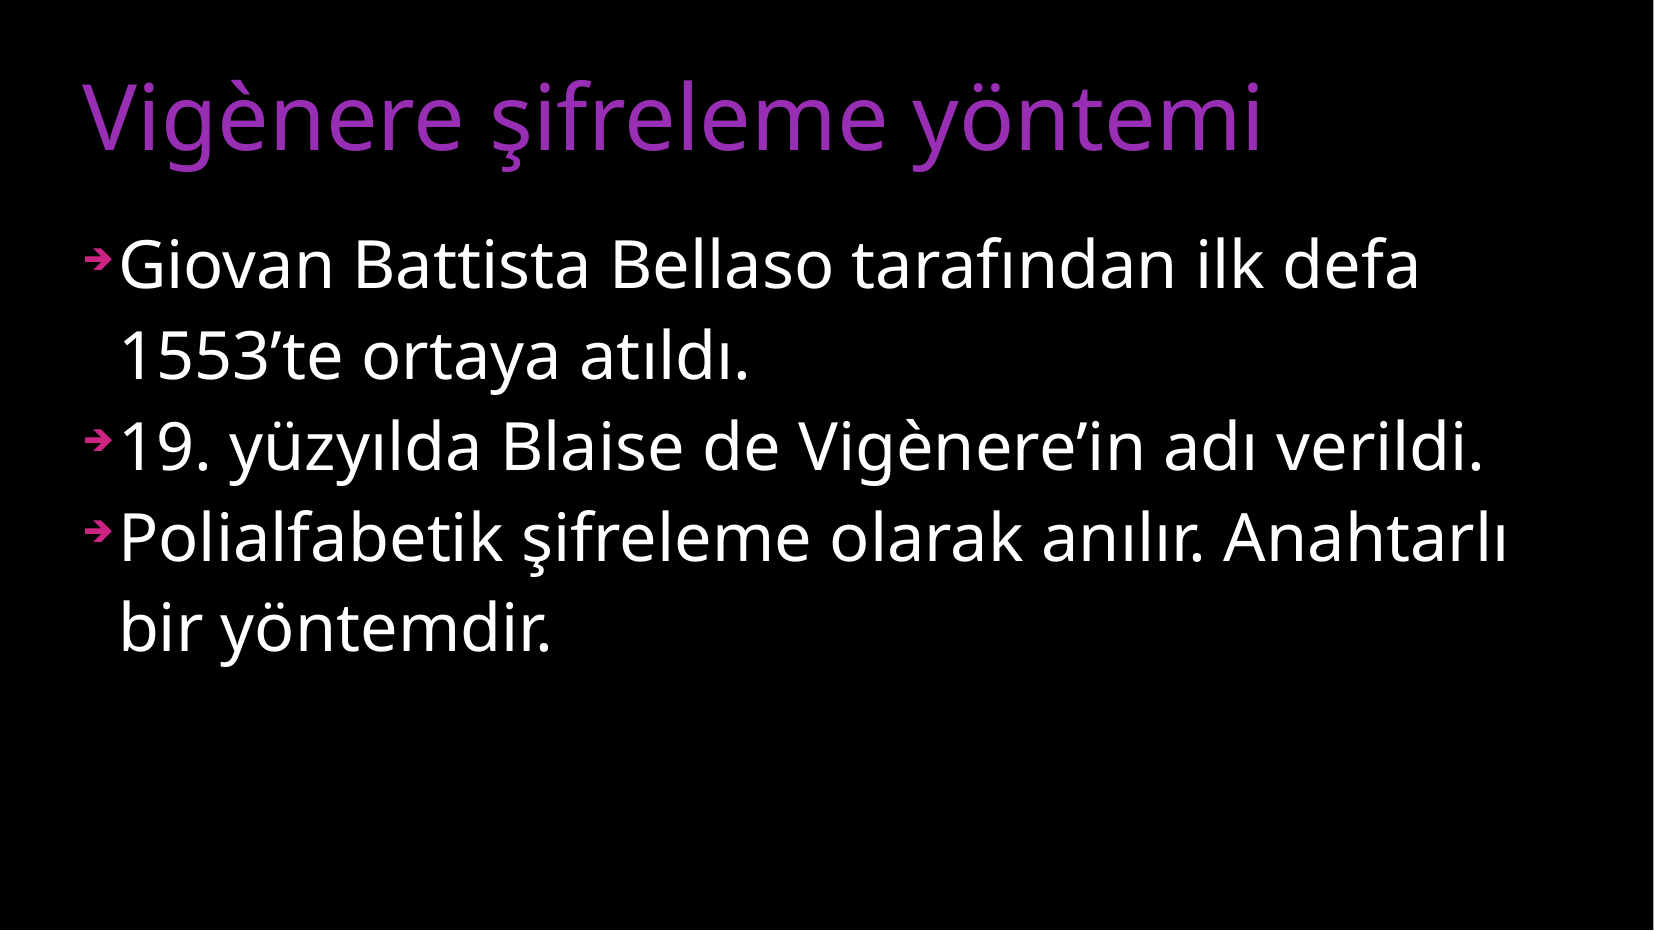

# Vigènere şifreleme yöntemi
Giovan Battista Bellaso tarafından ilk defa 1553’te ortaya atıldı.
19. yüzyılda Blaise de Vigènere’in adı verildi.
Polialfabetik şifreleme olarak anılır. Anahtarlı bir yöntemdir.